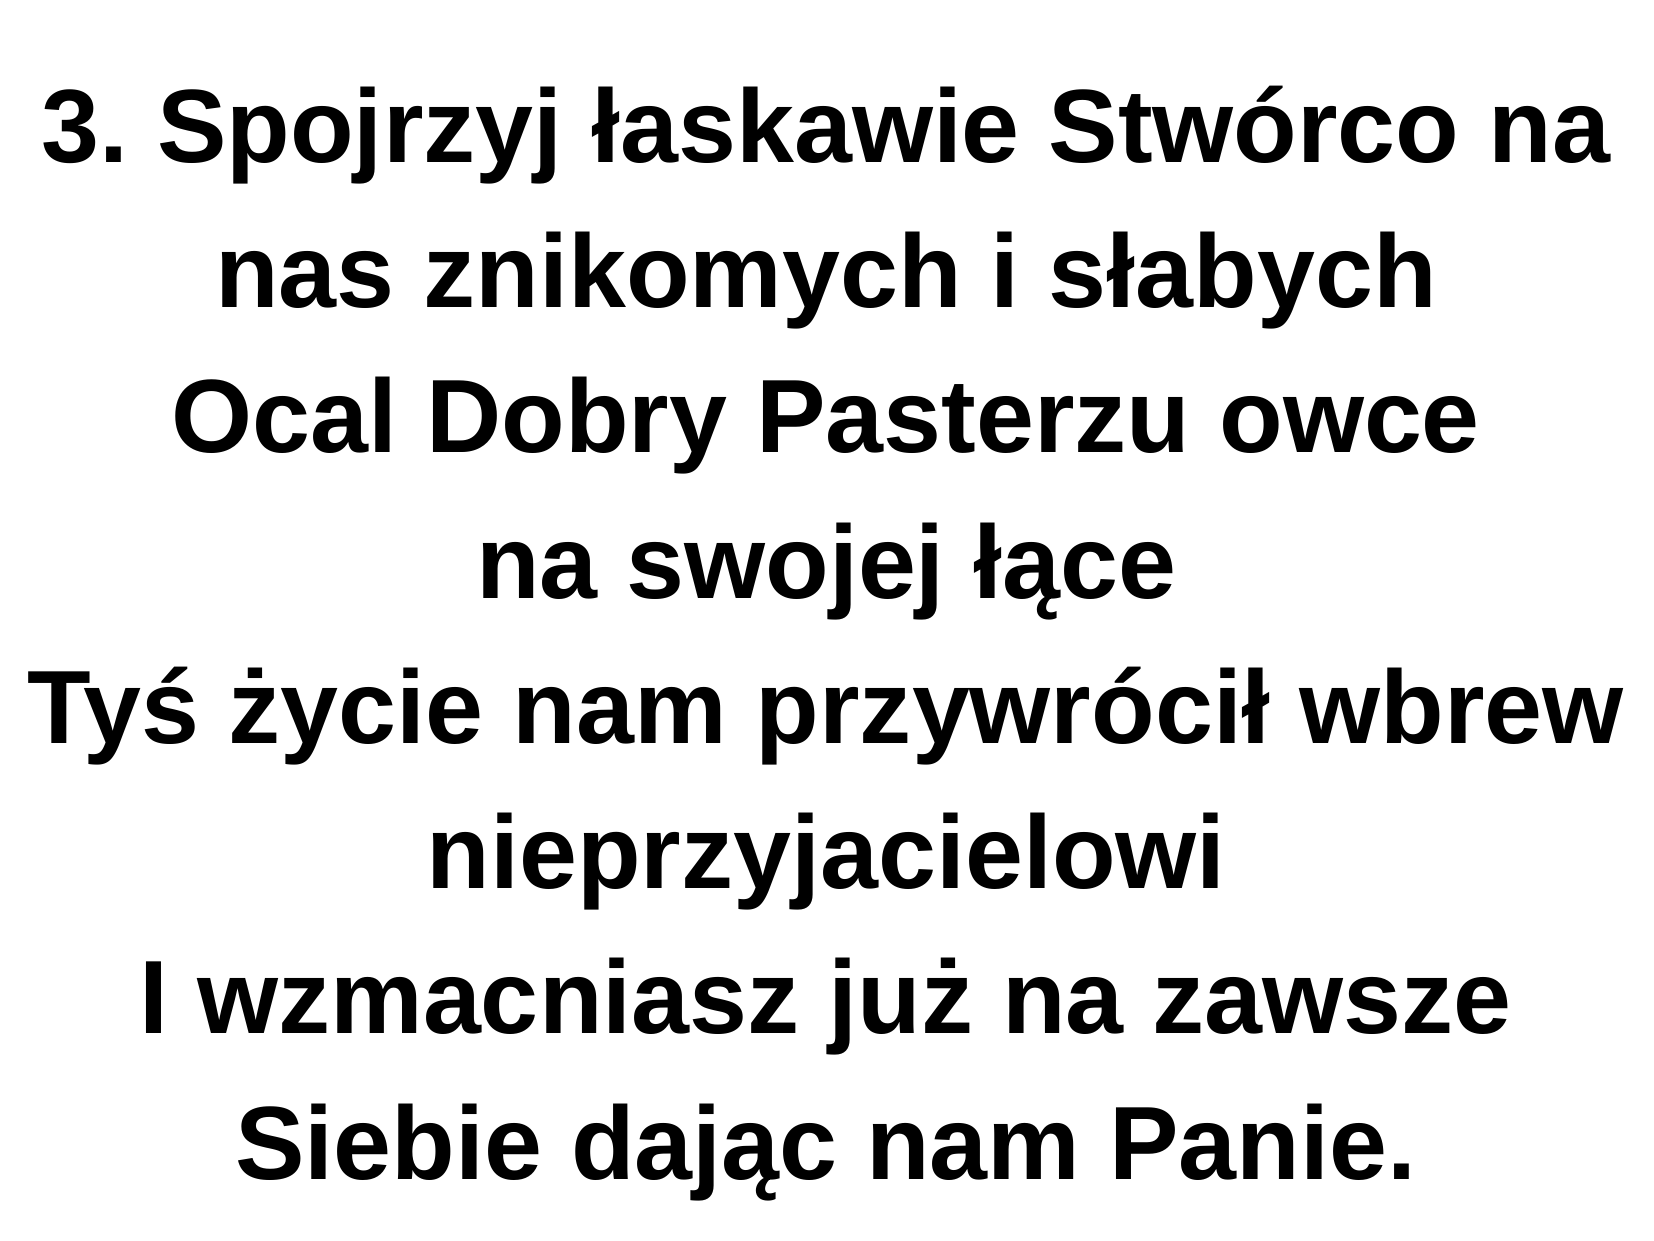

# 3. Spojrzyj łaskawie Stwórco na nas znikomych i słabych
Ocal Dobry Pasterzu owce
na swojej łące
Tyś życie nam przywrócił wbrew nieprzyjacielowi
I wzmacniasz już na zawsze Siebie dając nam Panie.